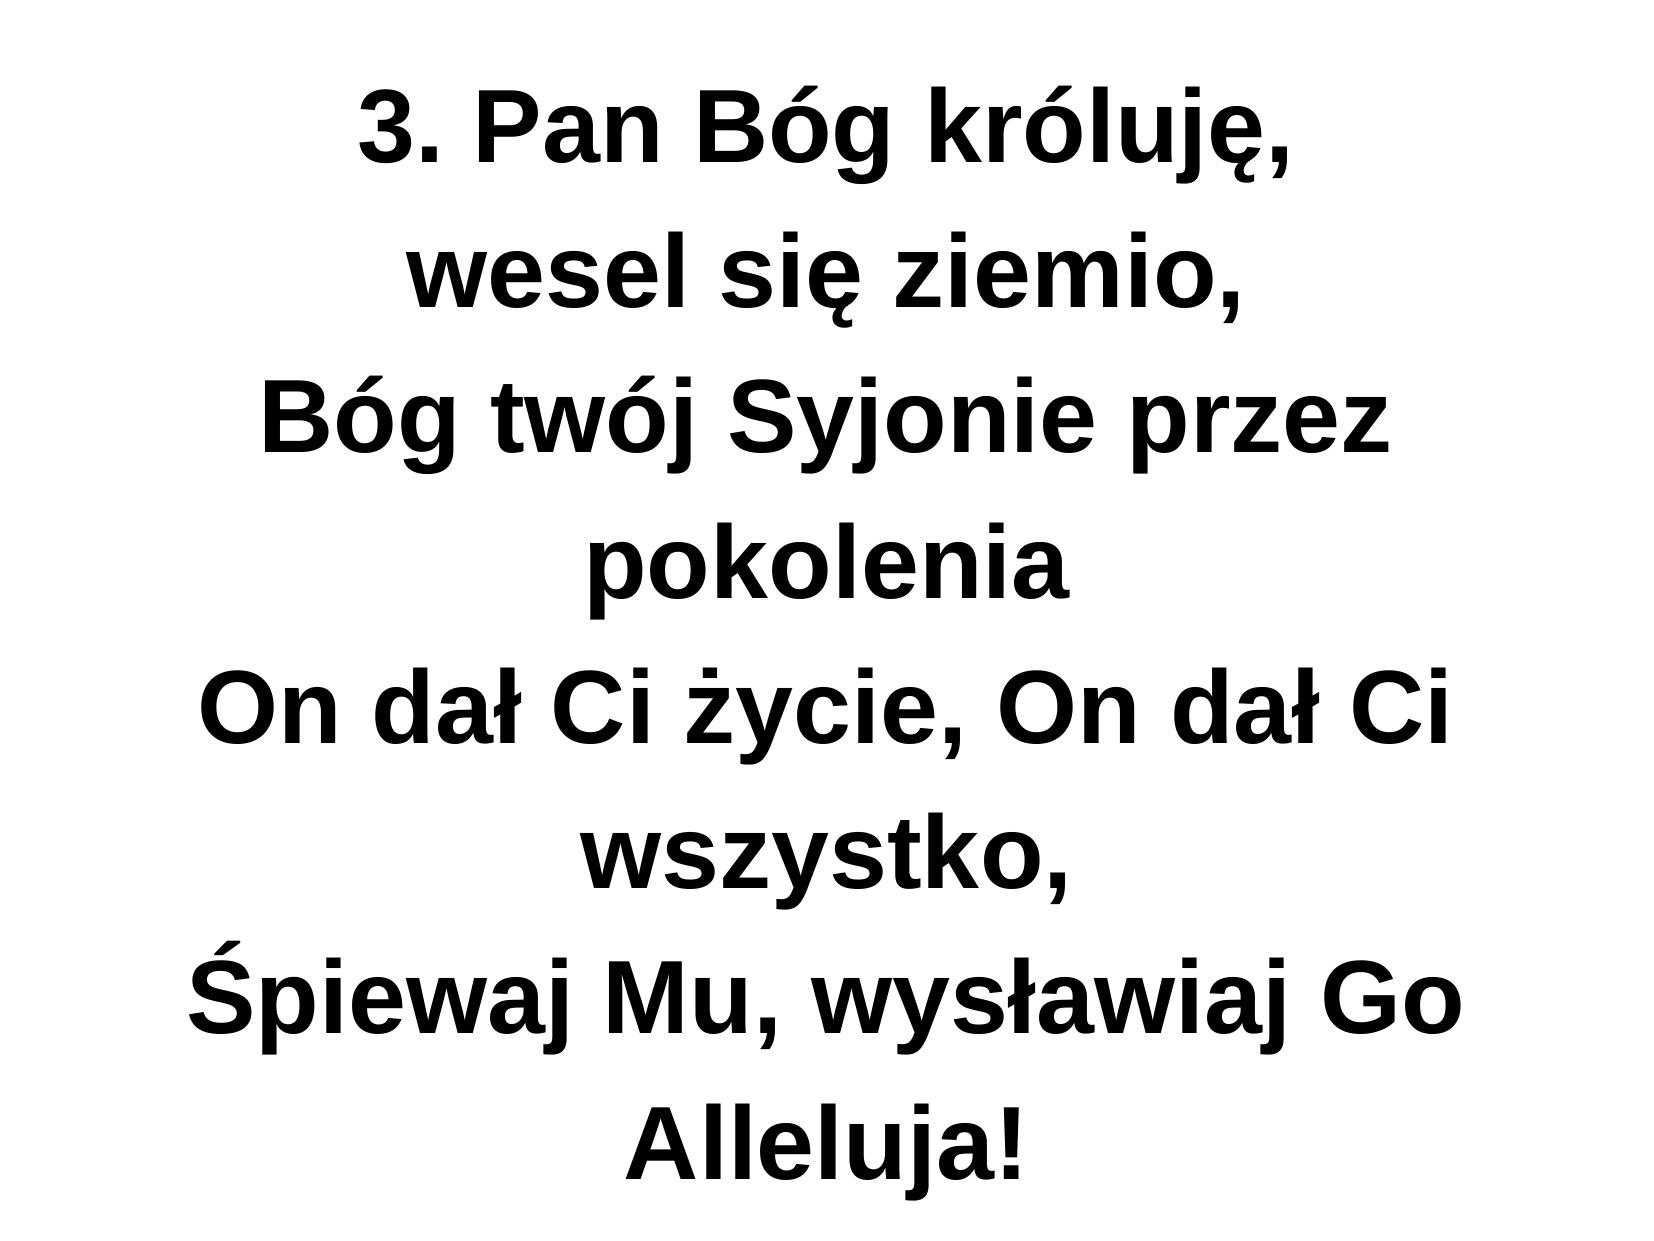

# 3. Pan Bóg króluję,
wesel się ziemio,
Bóg twój Syjonie przez
pokolenia
On dał Ci życie, On dał Ci wszystko,
Śpiewaj Mu, wysławiaj Go Alleluja!